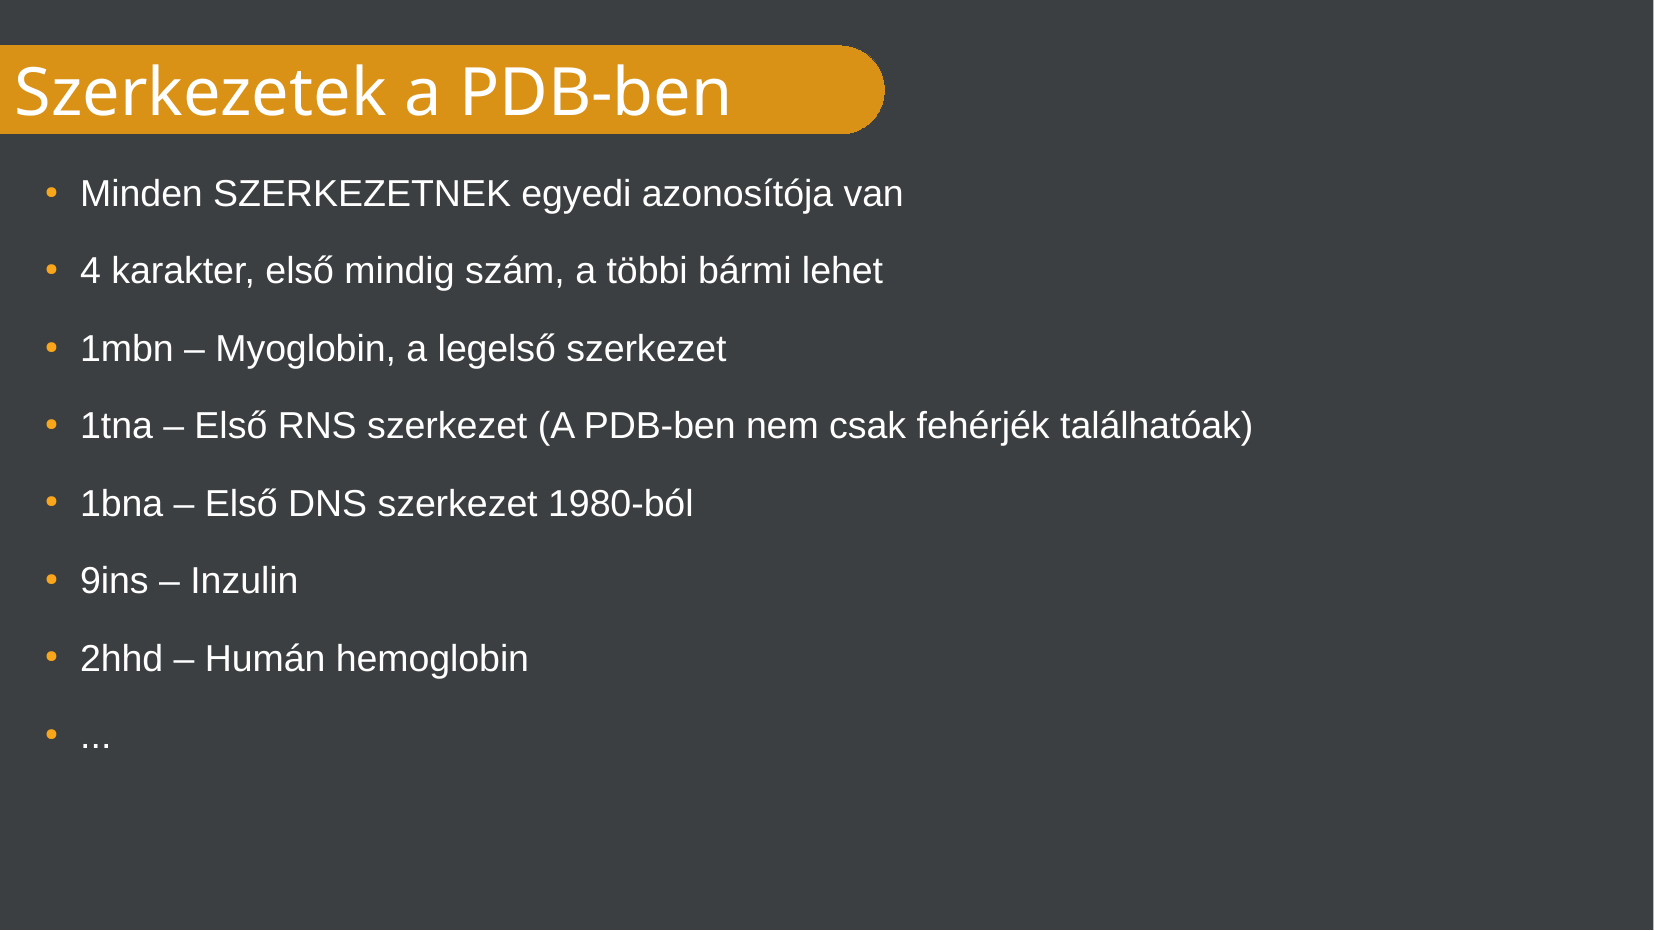

Szerkezetek a PDB-ben
Minden SZERKEZETNEK egyedi azonosítója van
4 karakter, első mindig szám, a többi bármi lehet
1mbn – Myoglobin, a legelső szerkezet
1tna – Első RNS szerkezet (A PDB-ben nem csak fehérjék találhatóak)
1bna – Első DNS szerkezet 1980-ból
9ins – Inzulin
2hhd – Humán hemoglobin
...